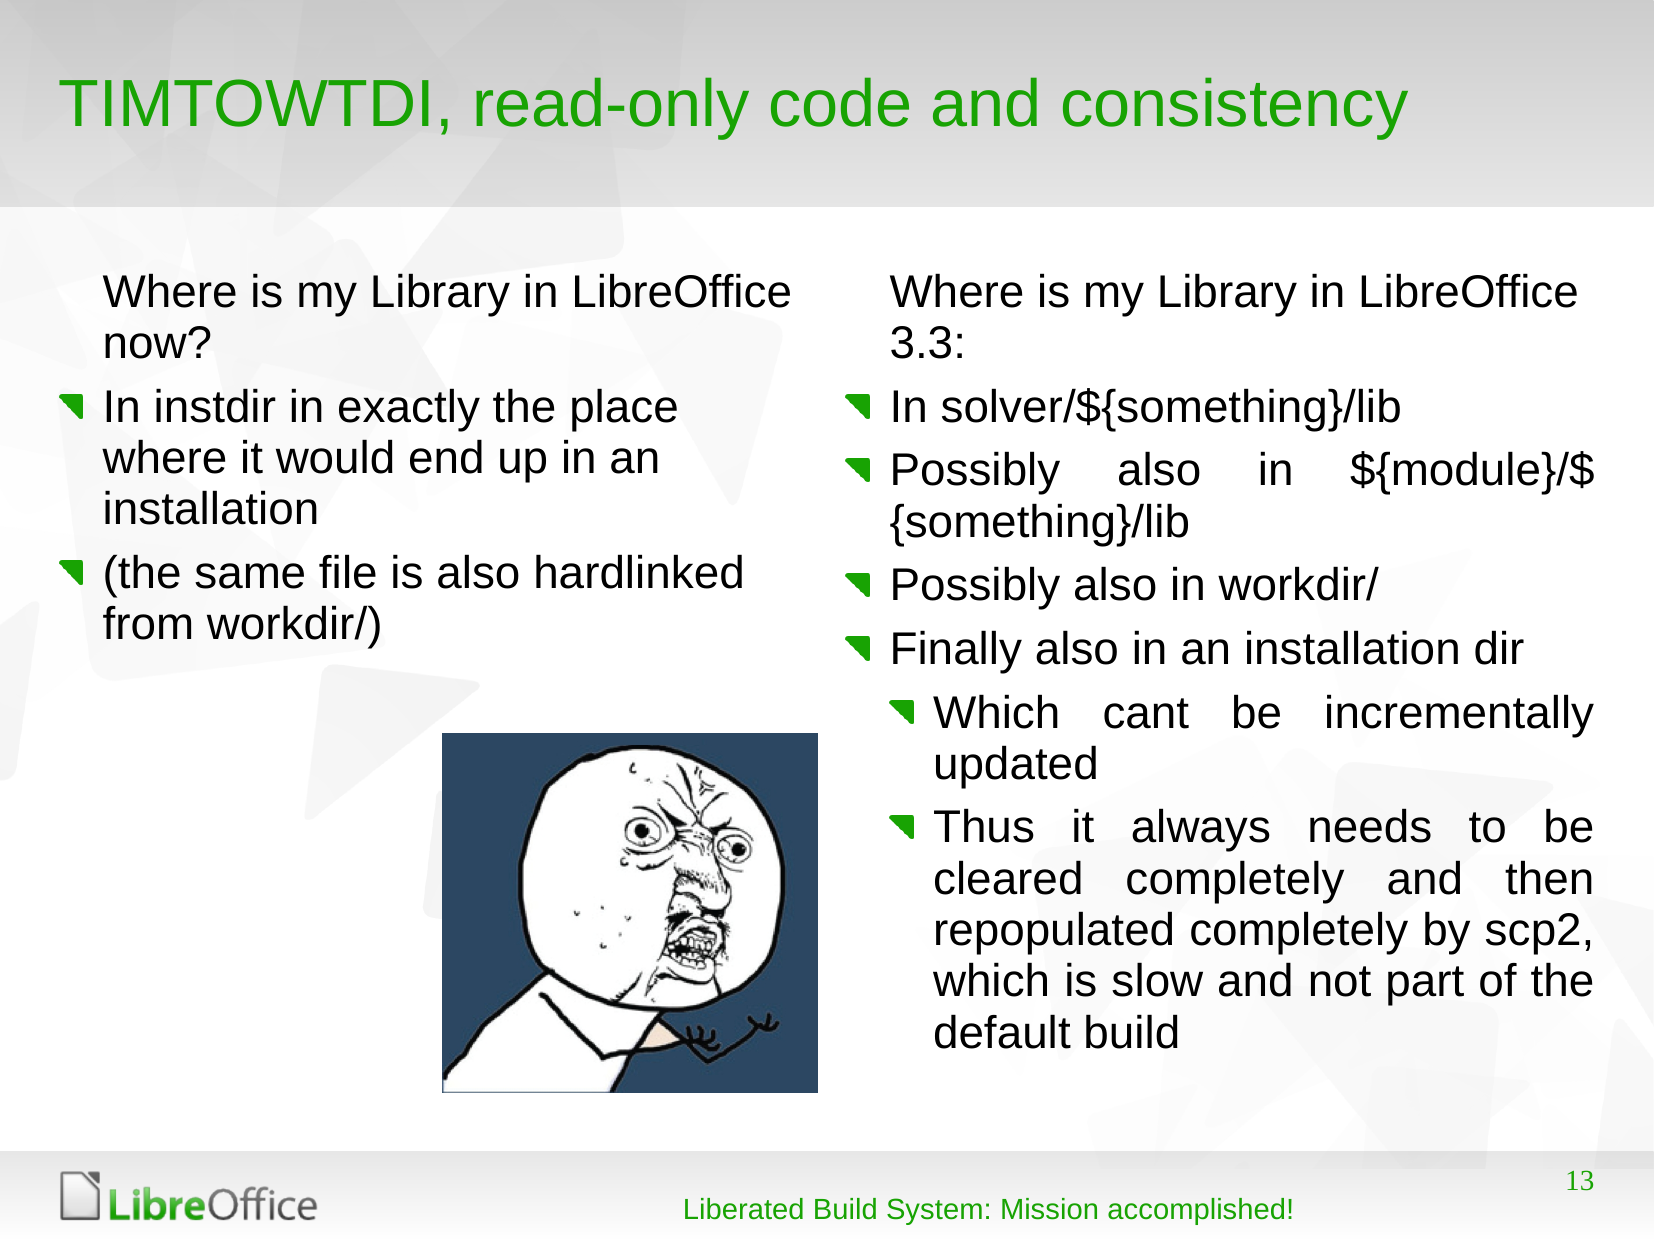

# TIMTOWTDI, read-only code and consistency
Where is my Library in LibreOffice now?
In instdir in exactly the place where it would end up in an installation
(the same file is also hardlinked from workdir/)
Where is my Library in LibreOffice 3.3:
In solver/${something}/lib
Possibly also in ${module}/${something}/lib
Possibly also in workdir/
Finally also in an installation dir
Which cant be incrementally updated
Thus it always needs to be cleared completely and then repopulated completely by scp2, which is slow and not part of the default build
13
liberating productivity